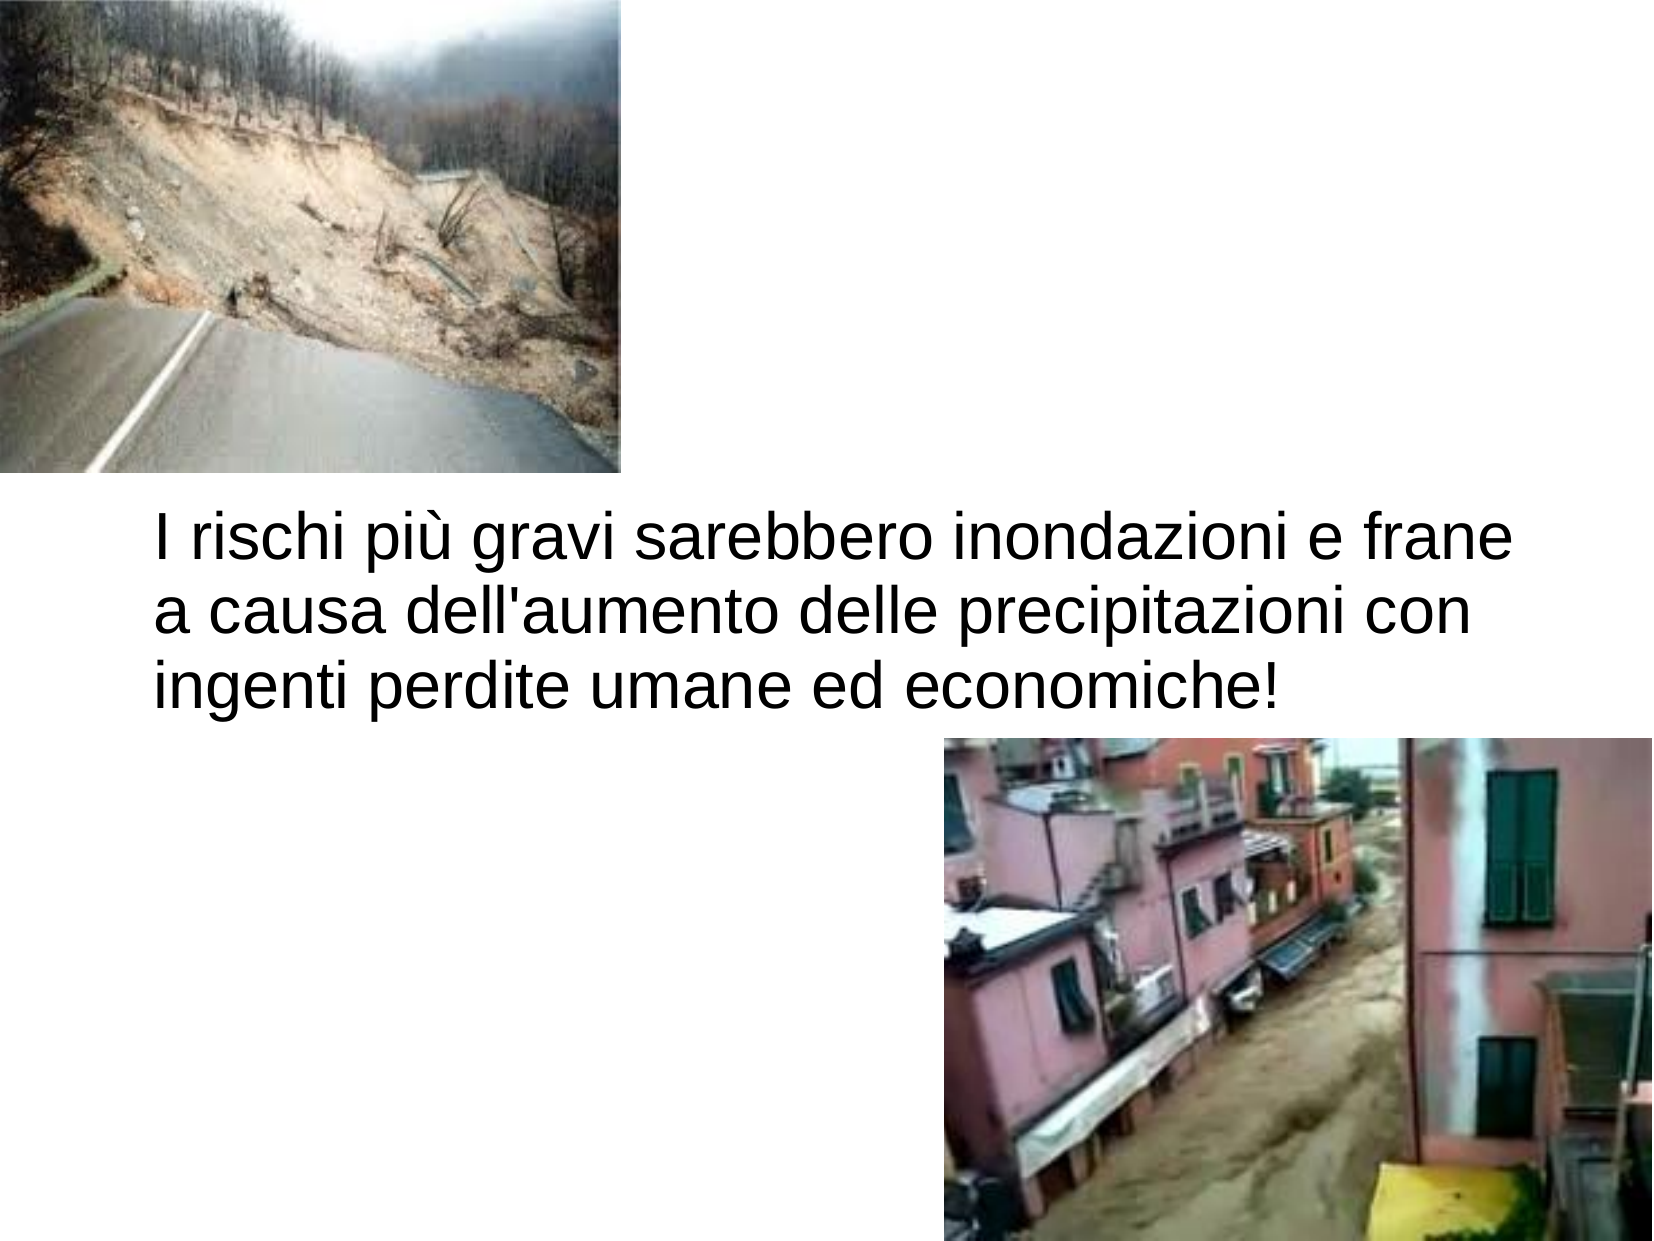

# I rischi più gravi sarebbero inondazioni e frane a causa dell'aumento delle precipitazioni con ingenti perdite umane ed economiche!